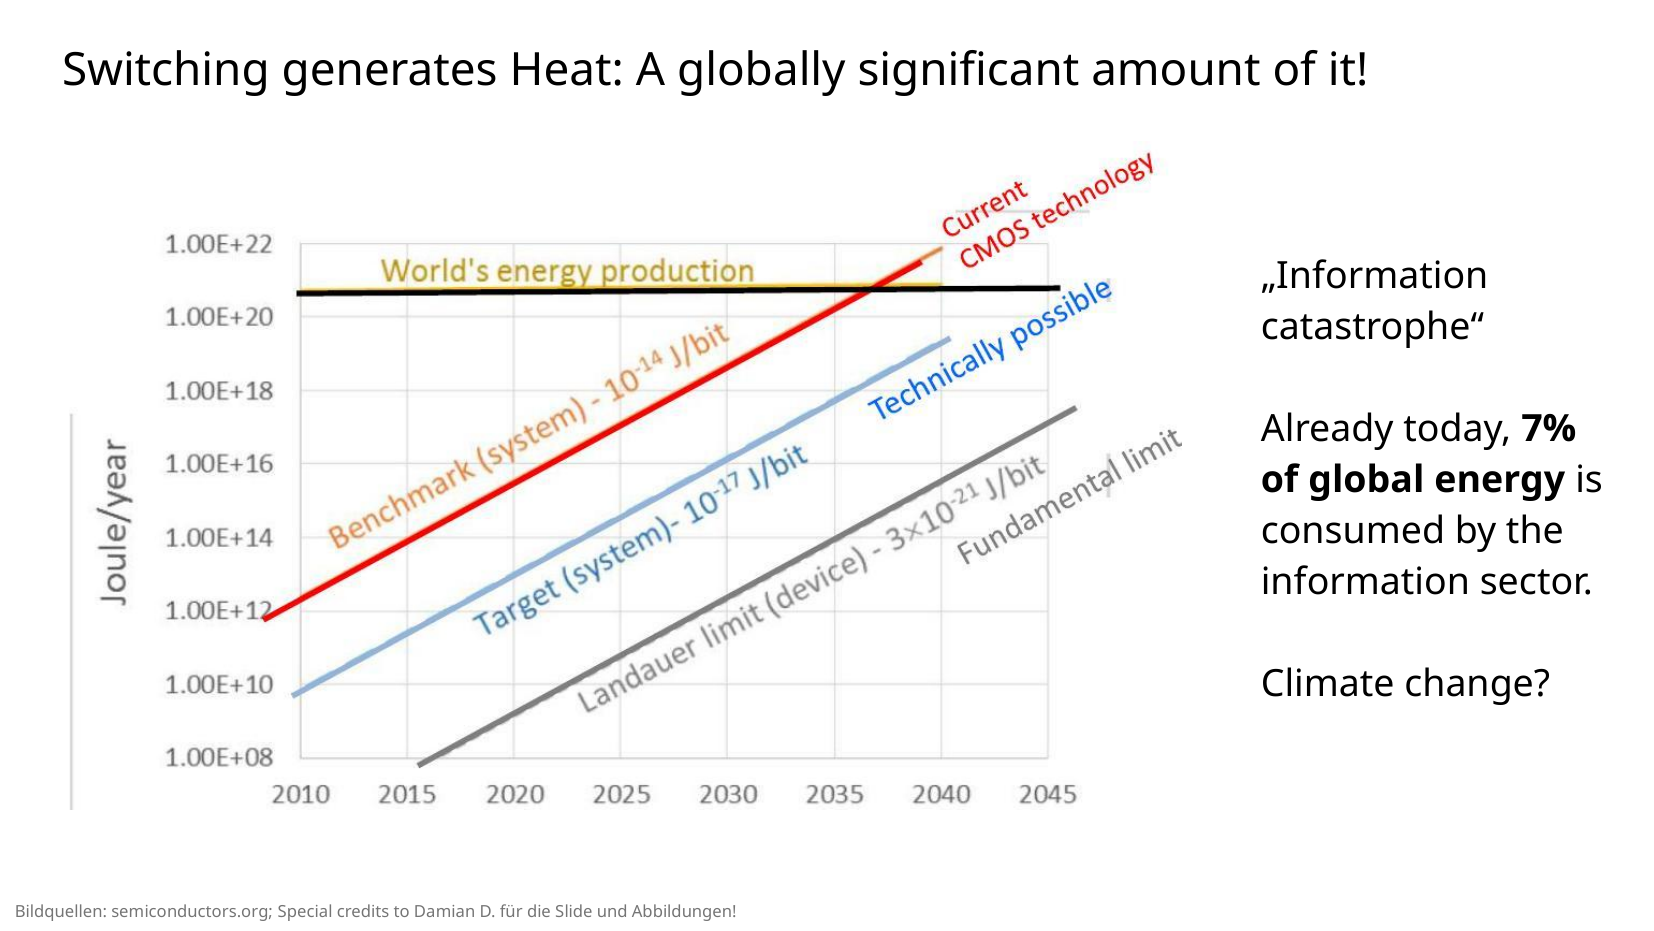

Switching generates Heat: A globally significant amount of it!
„Information catastrophe“
Already today, 7% of global energy is consumed by the information sector.
Climate change?
Bildquellen: semiconductors.org; Special credits to Damian D. für die Slide und Abbildungen!